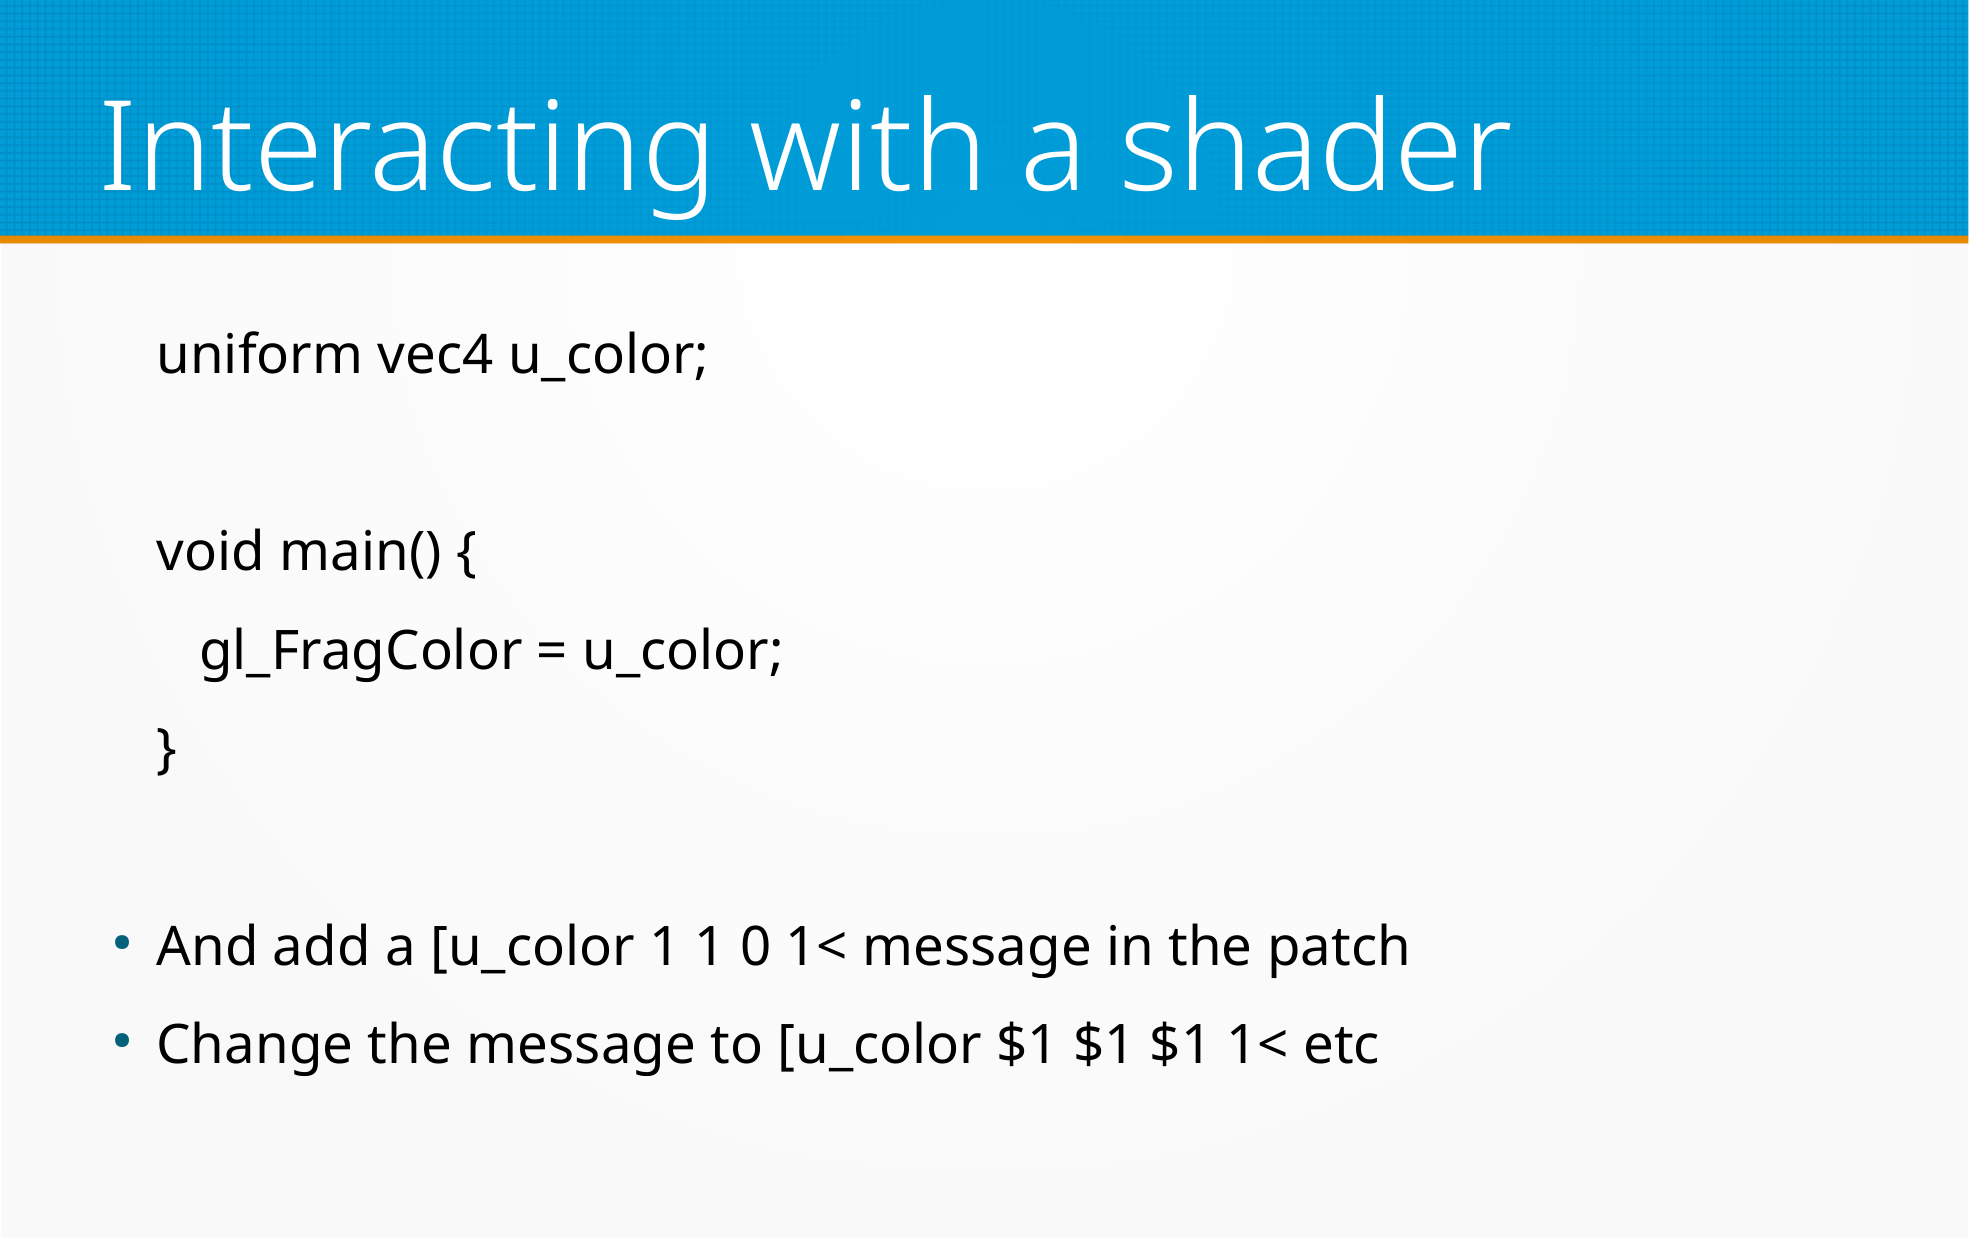

# Interacting with a shader
uniform vec4 u_color;
void main() {
 gl_FragColor = u_color;
}
And add a [u_color 1 1 0 1< message in the patch
Change the message to [u_color $1 $1 $1 1< etc